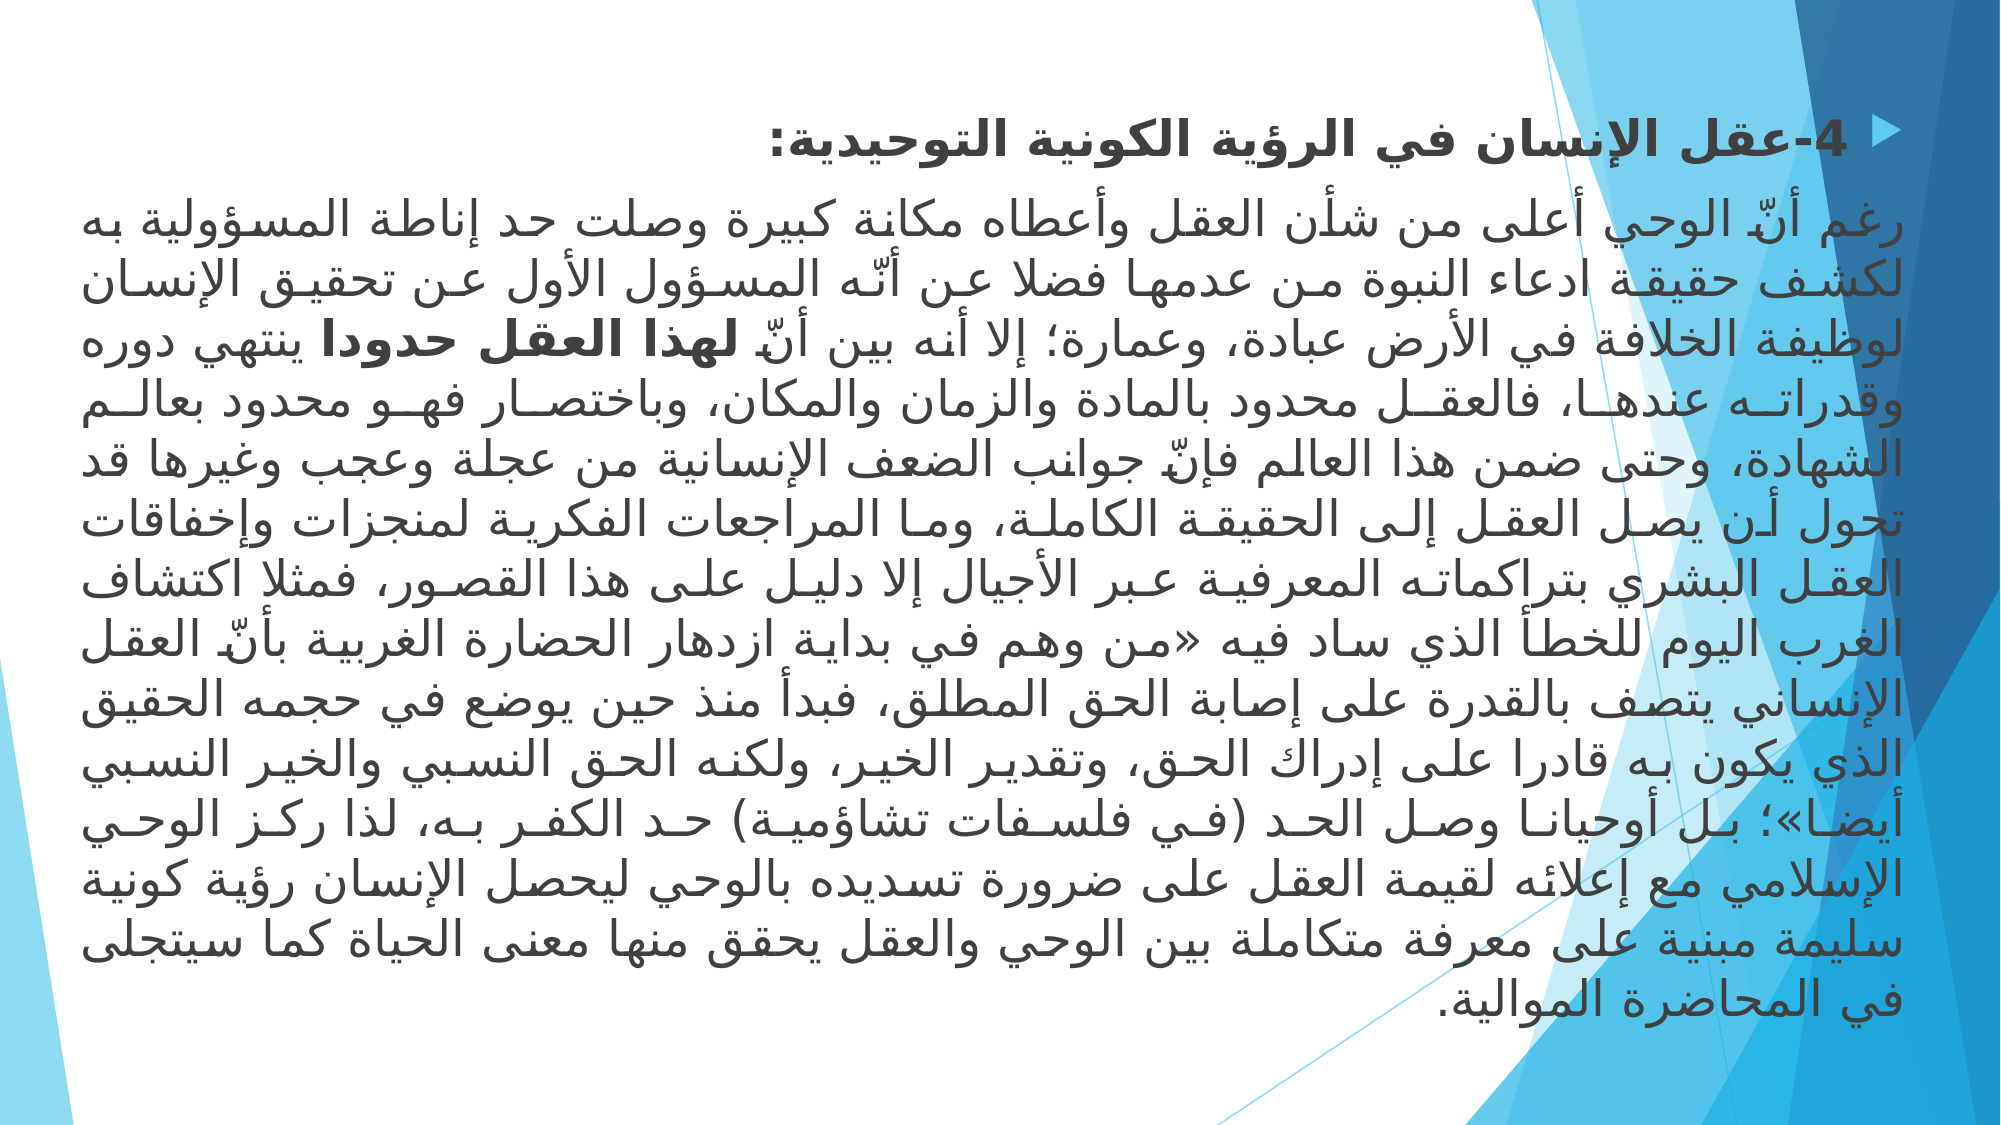

# 4-عقل الإنسان في الرؤية الكونية التوحيدية:
رغم أنّ الوحي أعلى من شأن العقل وأعطاه مكانة كبيرة وصلت حد إناطة المسؤولية به لكشف حقيقة ادعاء النبوة من عدمها فضلا عن أنّه المسؤول الأول عن تحقيق الإنسان لوظيفة الخلافة في الأرض عبادة، وعمارة؛ إلا أنه بين أنّ لهذا العقل حدودا ينتهي دوره وقدراته عندها، فالعقل محدود بالمادة والزمان والمكان، وباختصار فهو محدود بعالم الشهادة، وحتى ضمن هذا العالم فإنّ جوانب الضعف الإنسانية من عجلة وعجب وغيرها قد تحول أن يصل العقل إلى الحقيقة الكاملة، وما المراجعات الفكرية لمنجزات وإخفاقات العقل البشري بتراكماته المعرفية عبر الأجيال إلا دليل على هذا القصور، فمثلا اكتشاف الغرب اليوم للخطأ الذي ساد فيه «من وهم في بداية ازدهار الحضارة الغربية بأنّ العقل الإنساني يتصف بالقدرة على إصابة الحق المطلق، فبدأ منذ حين يوضع في حجمه الحقيق الذي يكون به قادرا على إدراك الحق، وتقدير الخير، ولكنه الحق النسبي والخير النسبي أيضا»؛ بل أوحيانا وصل الحد (في فلسفات تشاؤمية) حد الكفر به، لذا ركز الوحي الإسلامي مع إعلائه لقيمة العقل على ضرورة تسديده بالوحي ليحصل الإنسان رؤية كونية سليمة مبنية على معرفة متكاملة بين الوحي والعقل يحقق منها معنى الحياة كما سيتجلى في المحاضرة الموالية.